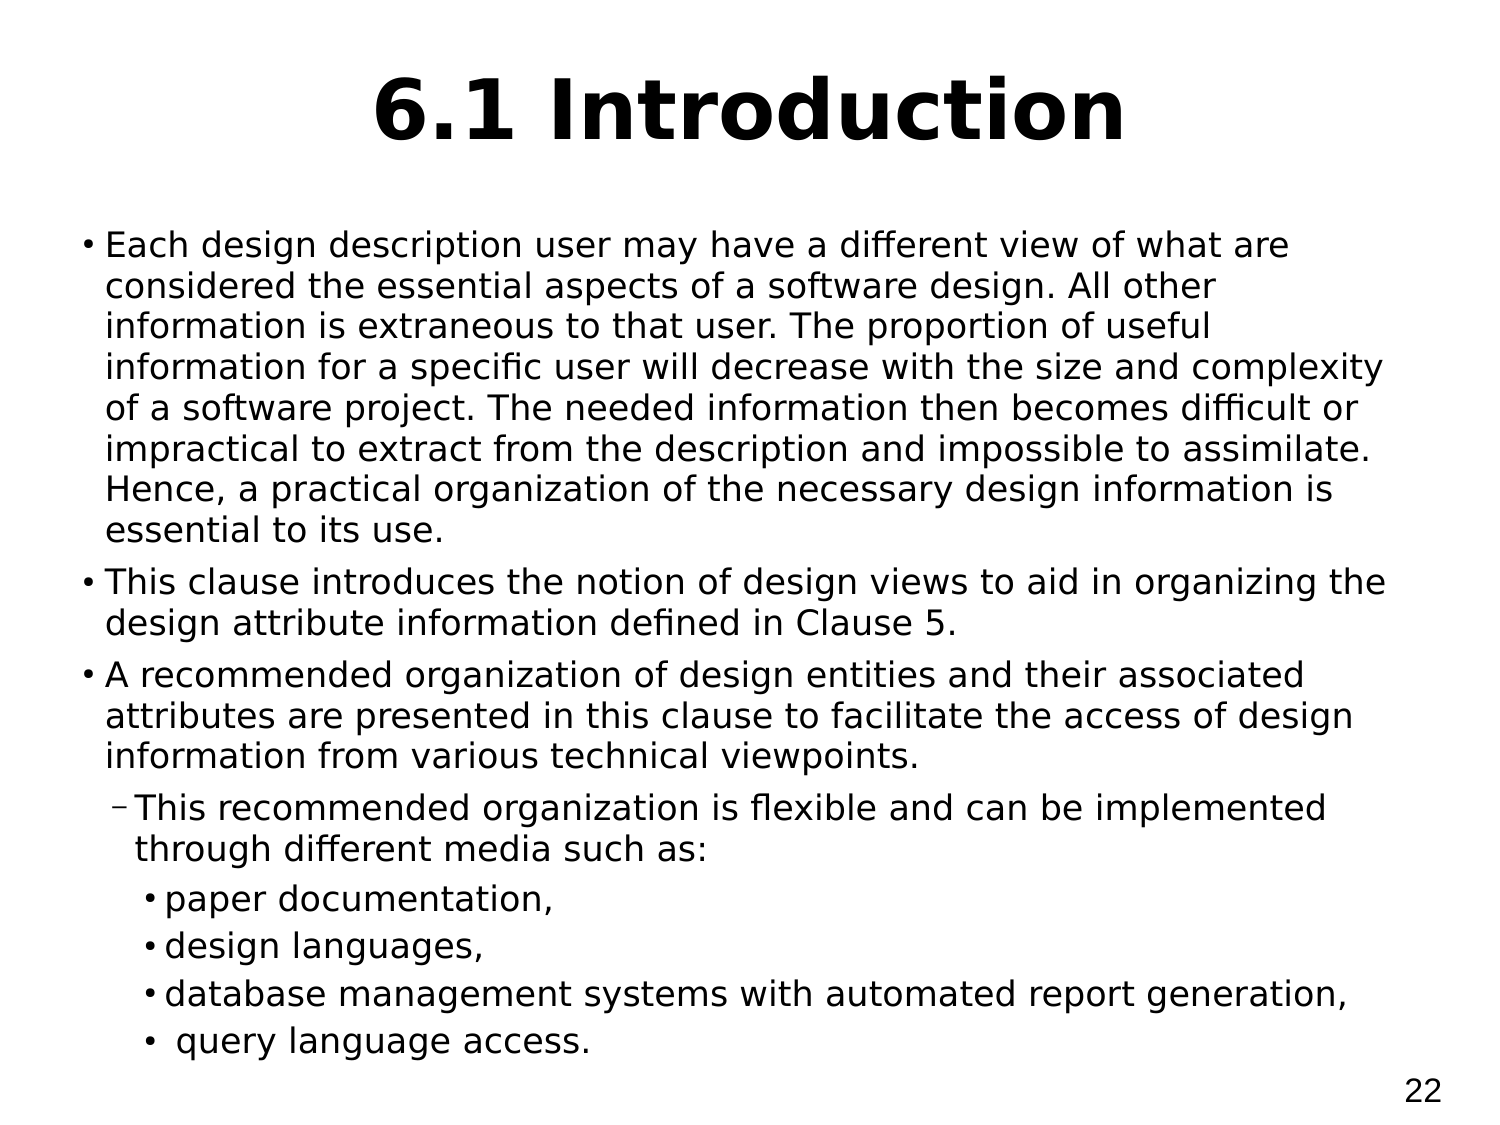

# 6.1 Introduction
Each design description user may have a different view of what are considered the essential aspects of a software design. All other information is extraneous to that user. The proportion of useful information for a specific user will decrease with the size and complexity of a software project. The needed information then becomes difficult or impractical to extract from the description and impossible to assimilate. Hence, a practical organization of the necessary design information is essential to its use.
This clause introduces the notion of design views to aid in organizing the design attribute information defined in Clause 5.
A recommended organization of design entities and their associated attributes are presented in this clause to facilitate the access of design information from various technical viewpoints.
This recommended organization is flexible and can be implemented through different media such as:
paper documentation,
design languages,
database management systems with automated report generation,
 query language access.